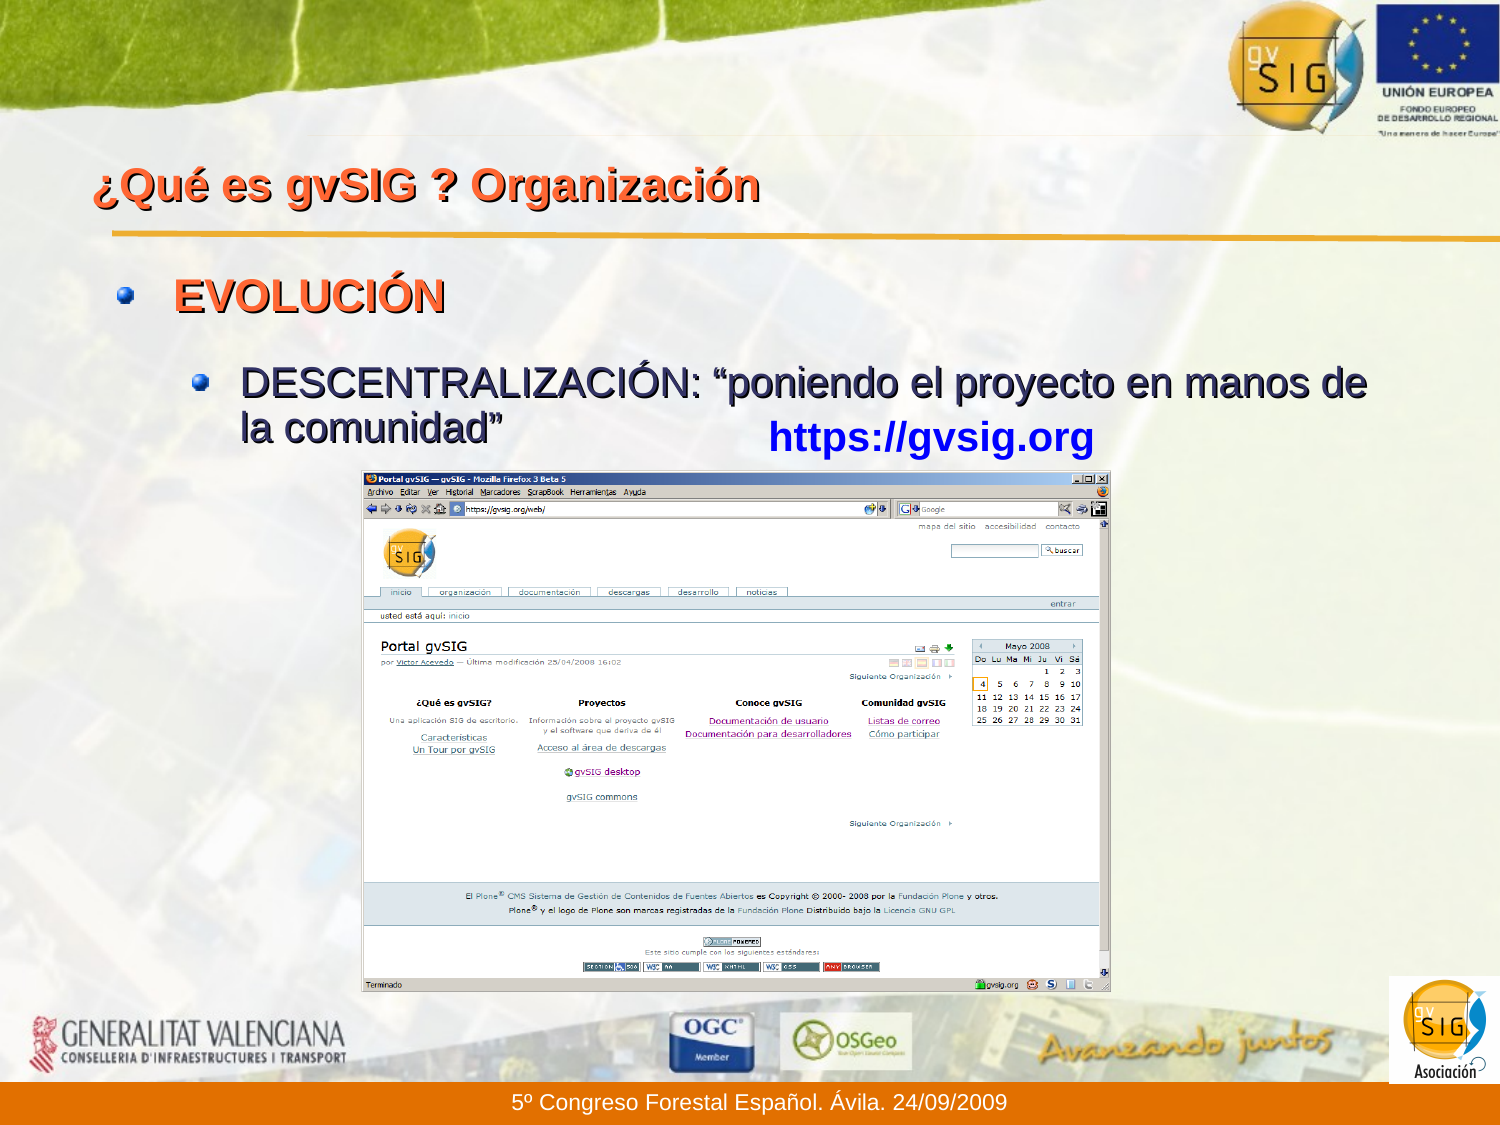

#
¿Qué es gvSIG ? Organización
EVOLUCIÓN
DESCENTRALIZACIÓN: “poniendo el proyecto en manos de la comunidad”
https://gvsig.org